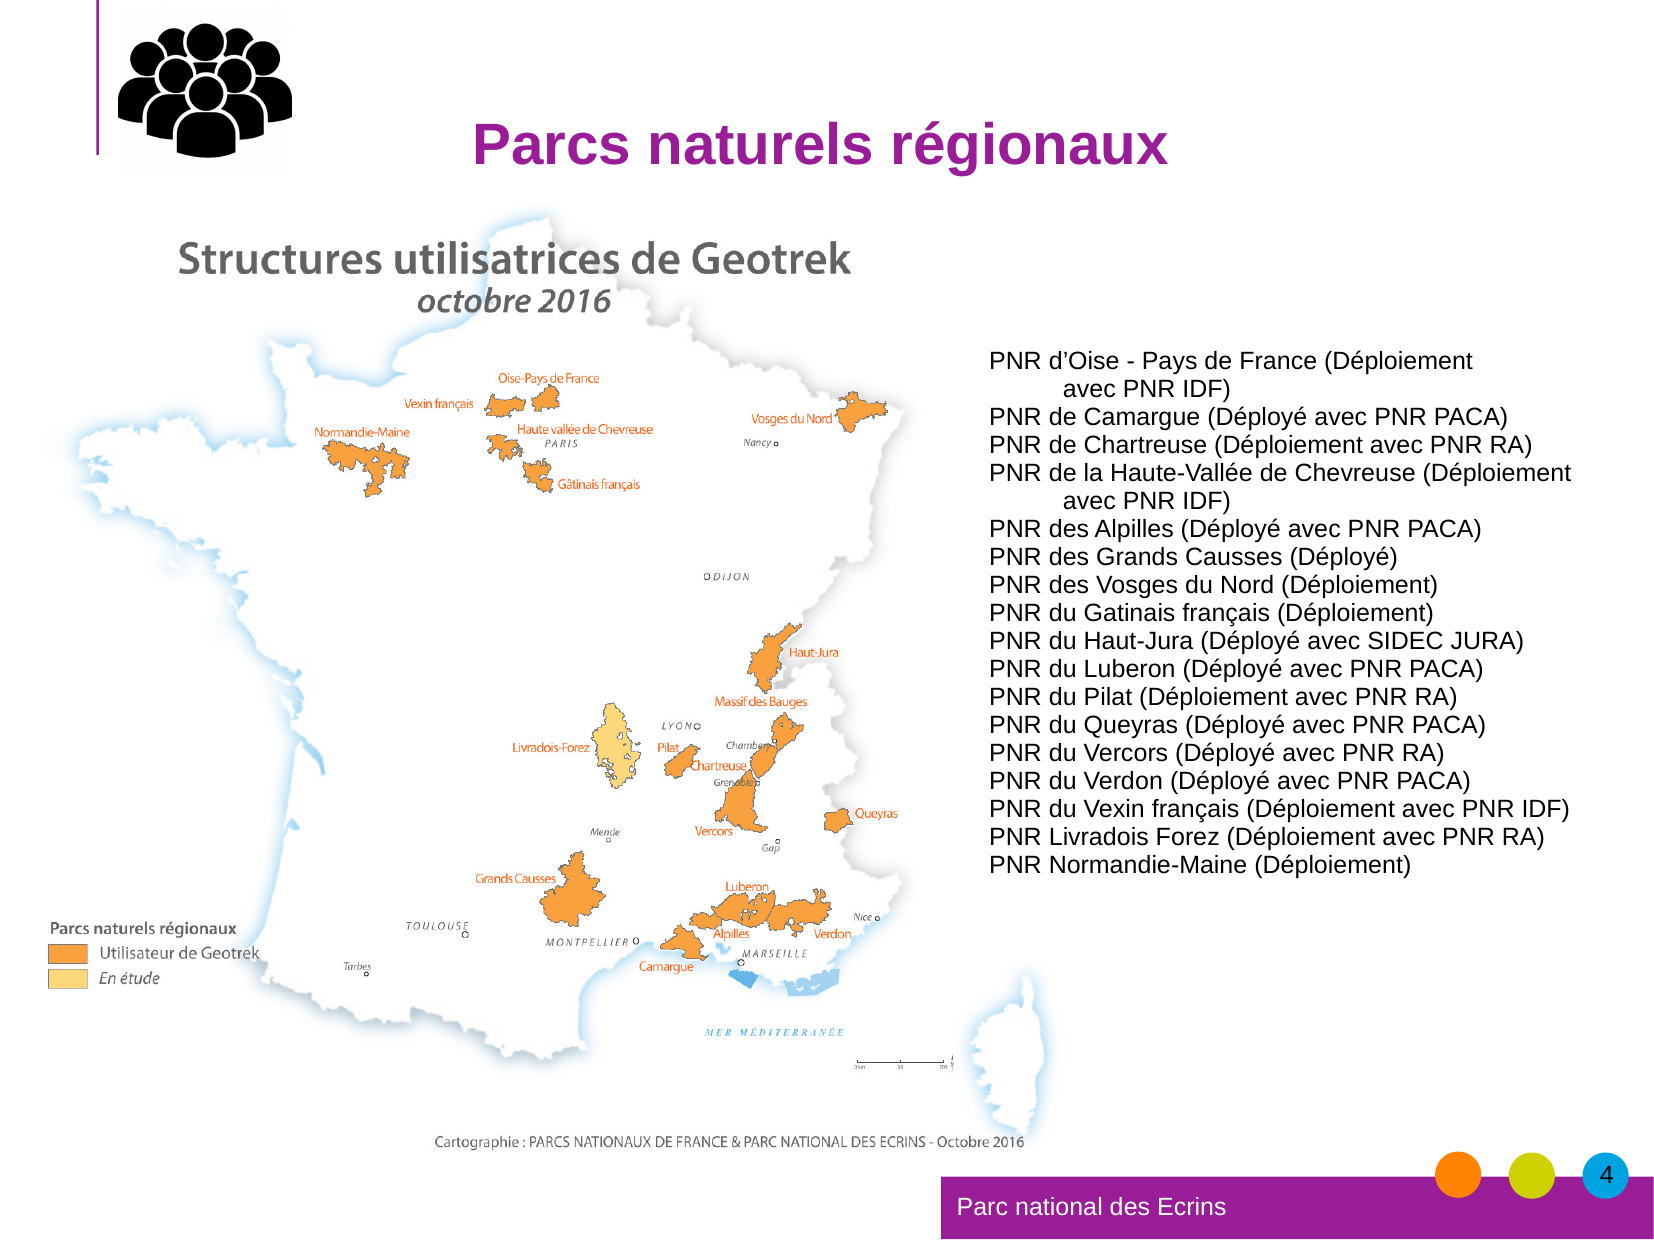

# Parcs naturels régionaux
PNR d’Oise - Pays de France (Déploiement
	avec PNR IDF)
PNR de Camargue (Déployé avec PNR PACA)
PNR de Chartreuse (Déploiement avec PNR RA)
PNR de la Haute-Vallée de Chevreuse (Déploiement
	avec PNR IDF)
PNR des Alpilles (Déployé avec PNR PACA)
PNR des Grands Causses (Déployé)
PNR des Vosges du Nord (Déploiement)
PNR du Gatinais français (Déploiement)
PNR du Haut-Jura (Déployé avec SIDEC JURA)
PNR du Luberon (Déployé avec PNR PACA)
PNR du Pilat (Déploiement avec PNR RA)
PNR du Queyras (Déployé avec PNR PACA)
PNR du Vercors (Déployé avec PNR RA)
PNR du Verdon (Déployé avec PNR PACA)
PNR du Vexin français (Déploiement avec PNR IDF)
PNR Livradois Forez (Déploiement avec PNR RA)
PNR Normandie-Maine (Déploiement)